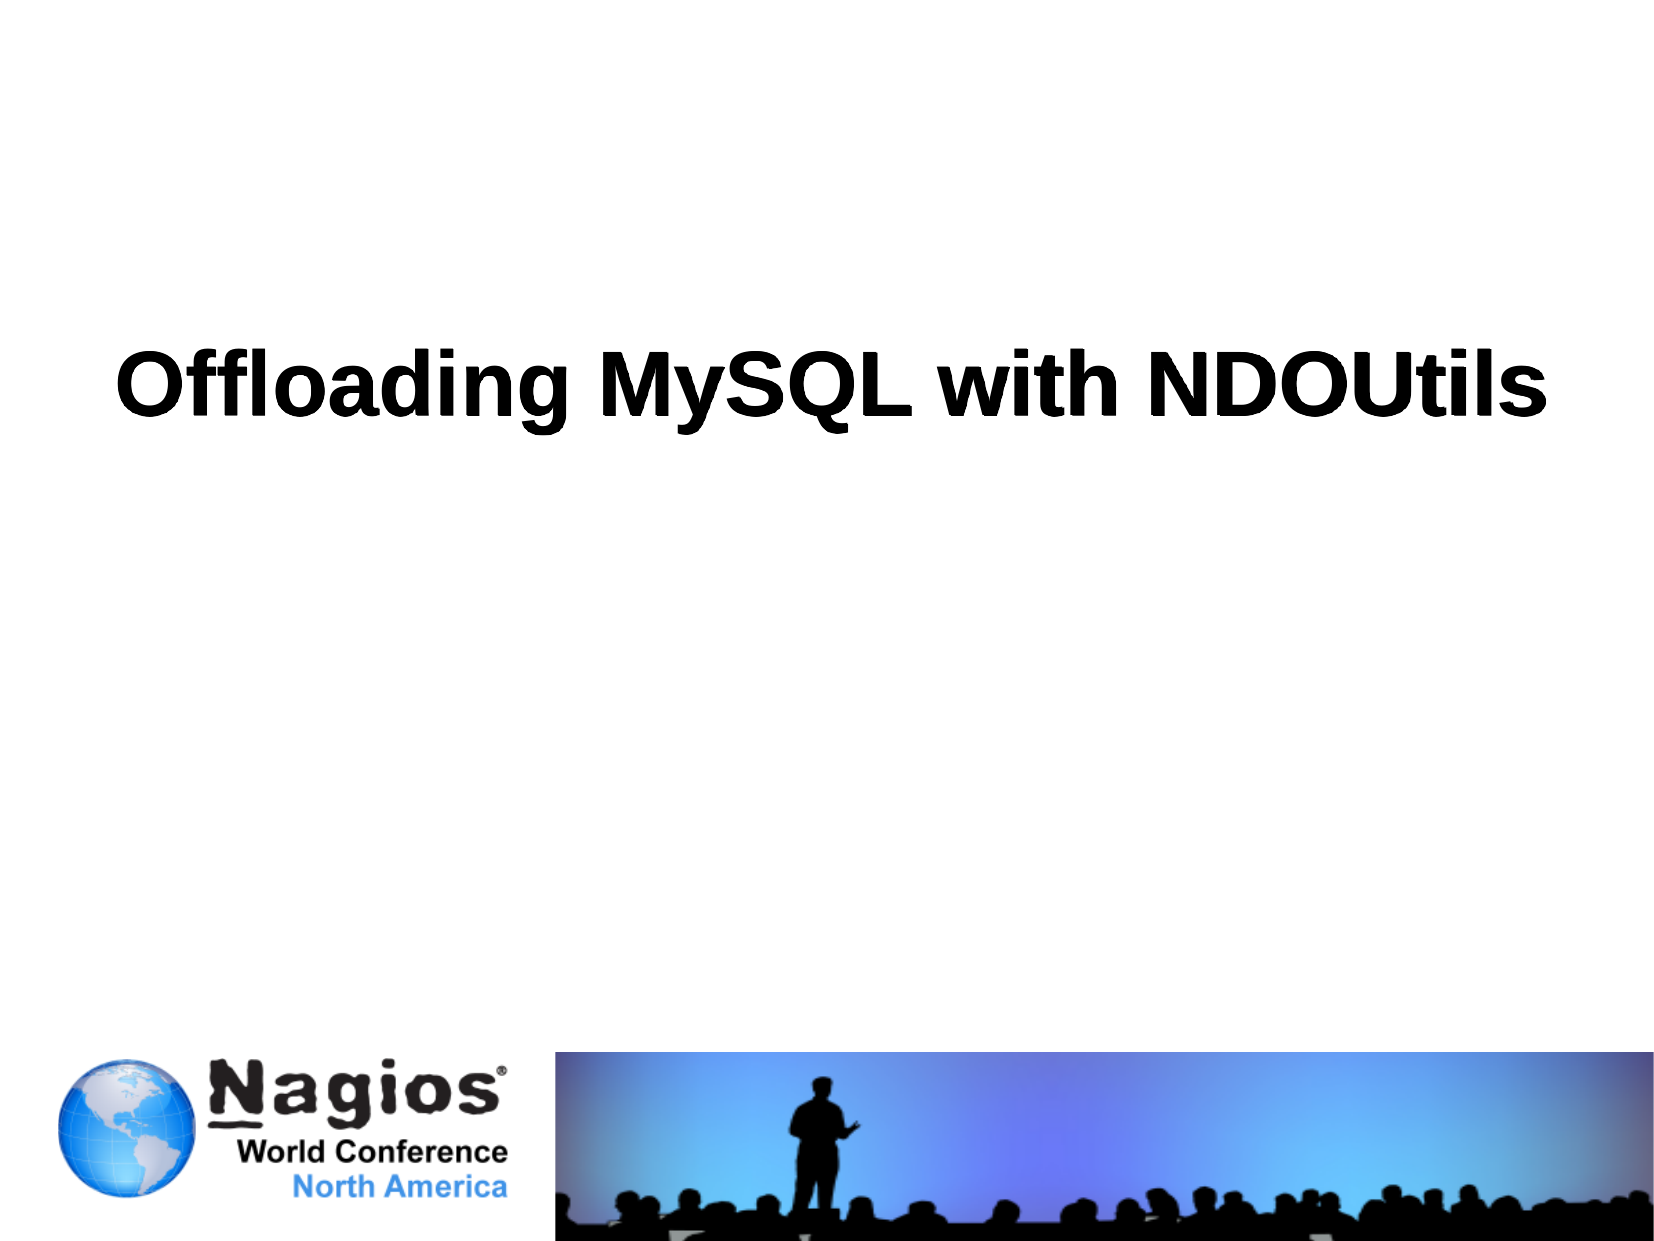

# Offloading MySQL with NDOUtils
2011
Nagios World Conference
16